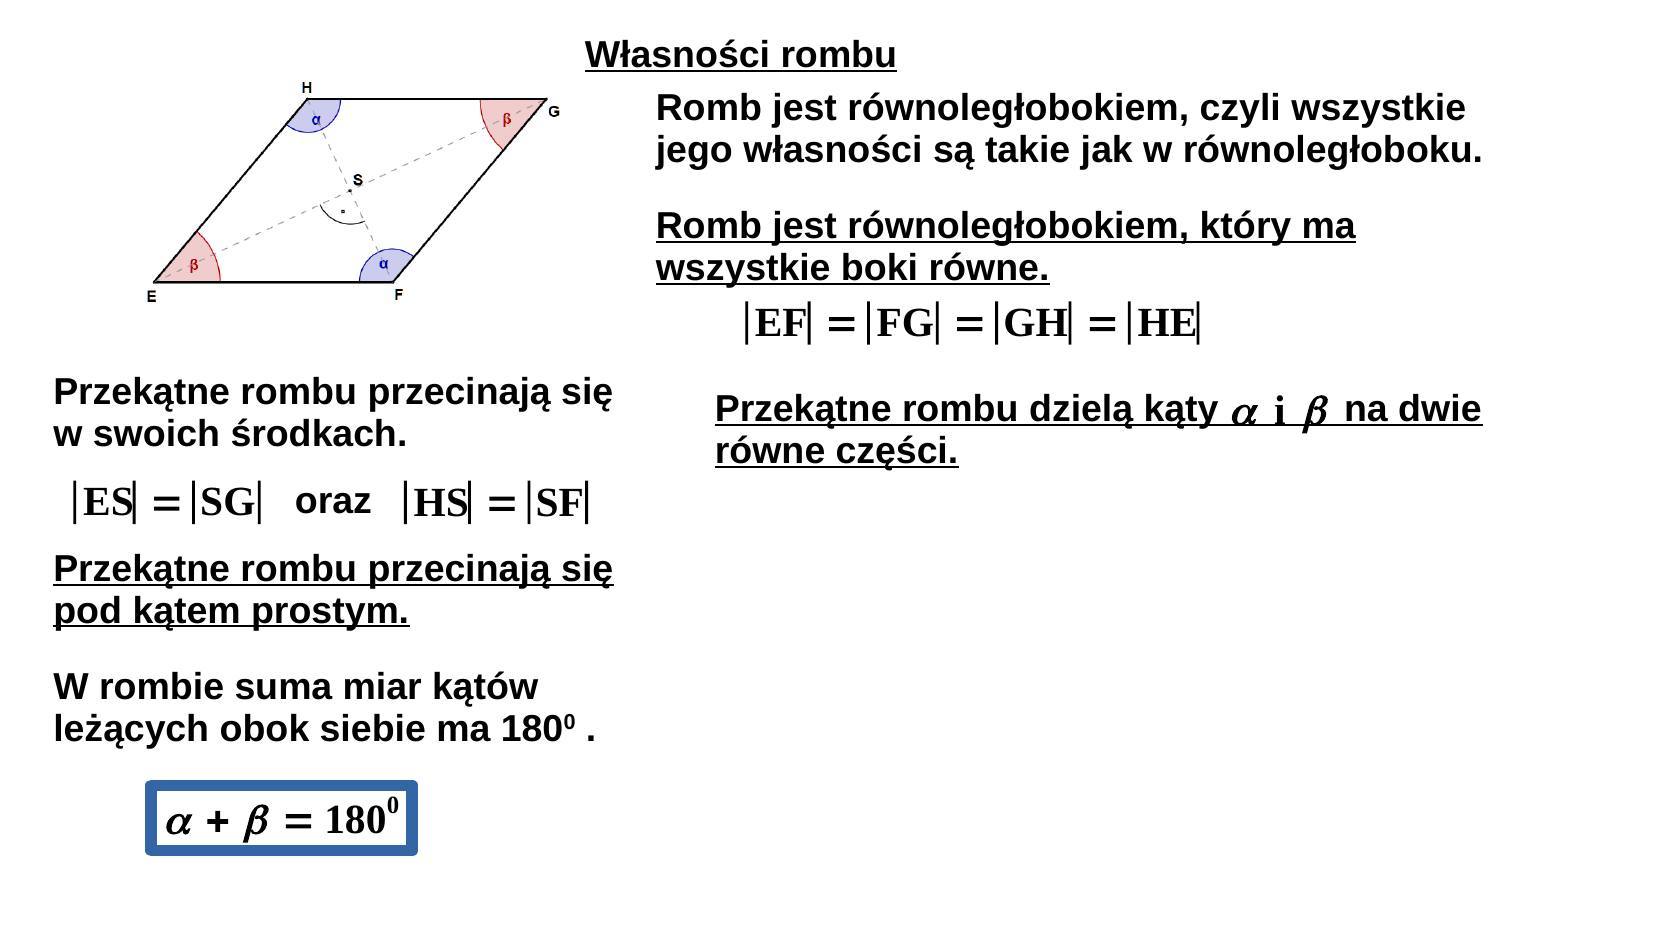

Własności rombu
Romb jest równoległobokiem, czyli wszystkie jego własności są takie jak w równoległoboku.
Romb jest równoległobokiem, który ma wszystkie boki równe.
Przekątne rombu przecinają się w swoich środkach.
Przekątne rombu dzielą kąty na dwie równe części.
oraz
Przekątne rombu przecinają się pod kątem prostym.
W rombie suma miar kątów leżących obok siebie ma 1800 .